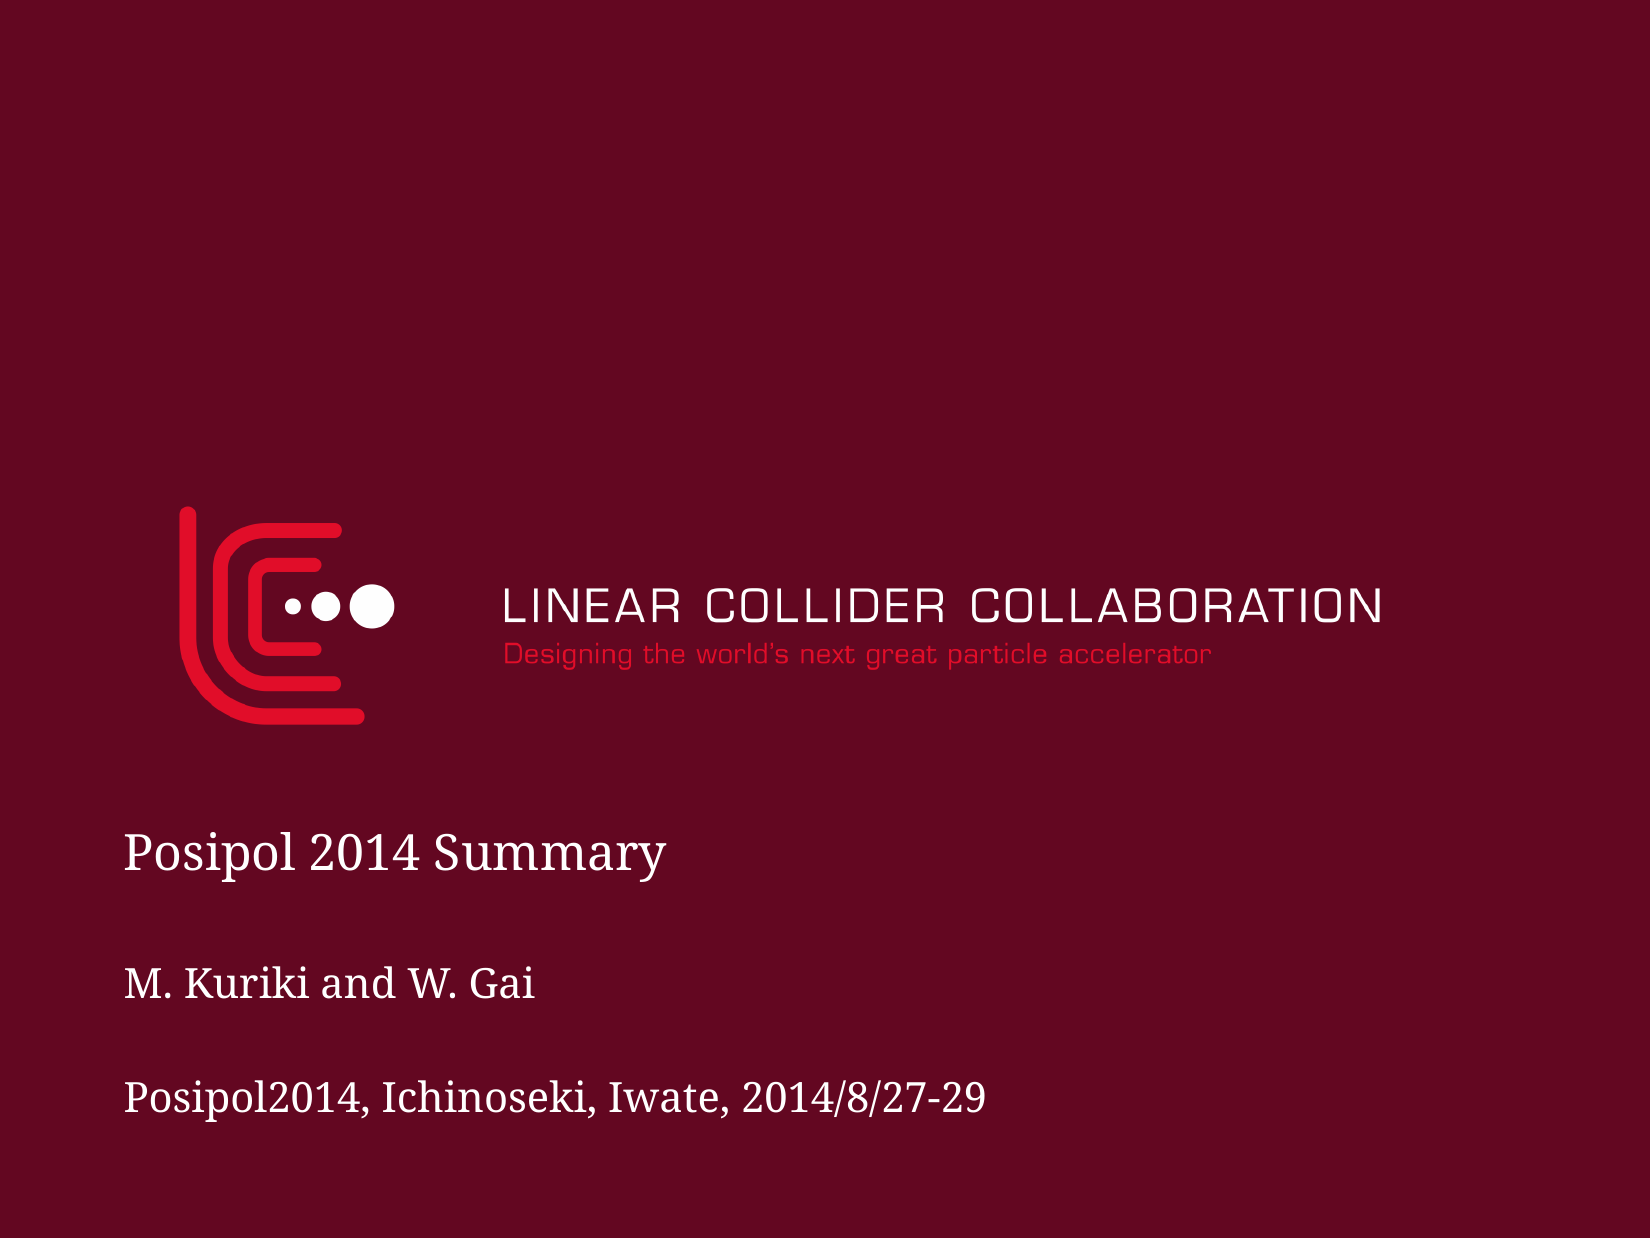

Posipol 2014 Summary
M. Kuriki and W. Gai
Posipol2014, Ichinoseki, Iwate, 2014/8/27-29